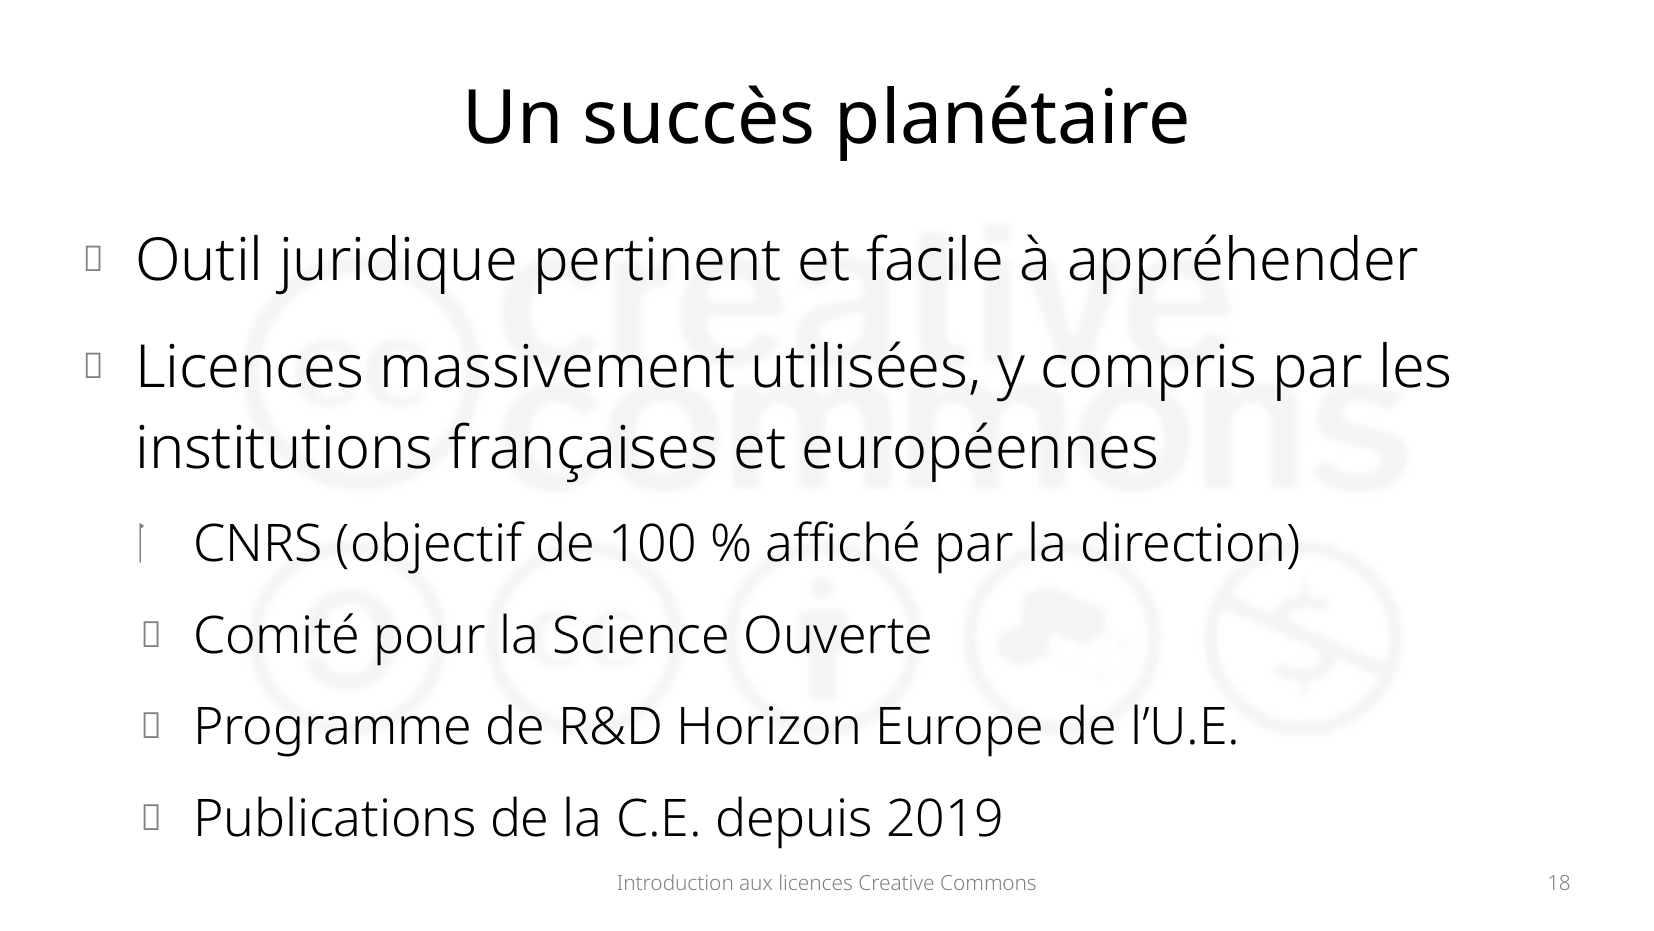

# Un succès planétaire
Outil juridique pertinent et facile à appréhender
Licences massivement utilisées, y compris par les institutions françaises et européennes
CNRS (objectif de 100 % affiché par la direction)
Comité pour la Science Ouverte
Programme de R&D Horizon Europe de l’U.E.
Publications de la C.E. depuis 2019
Introduction aux licences Creative Commons
18